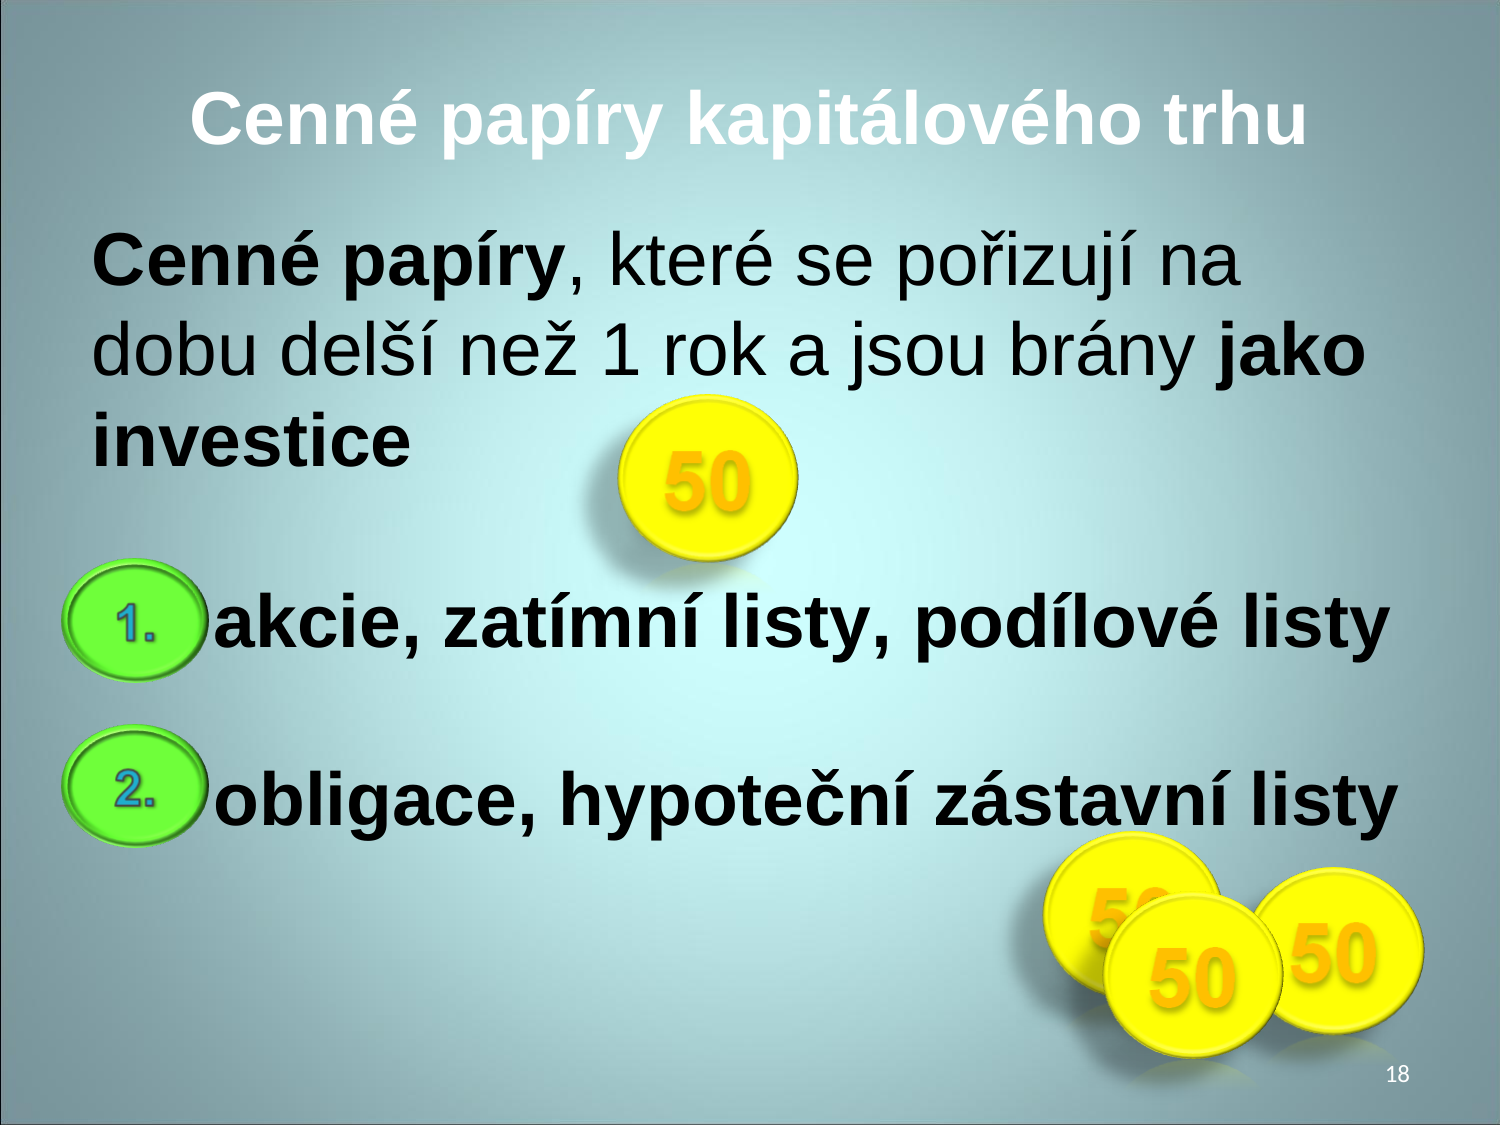

# Cenné papíry kapitálového trhu
Cenné papíry, které se pořizují na
dobu delší než 1 rok a jsou brány jako
investice
	akcie, zatímní listy, podílové listy
	obligace, hypoteční zástavní listy